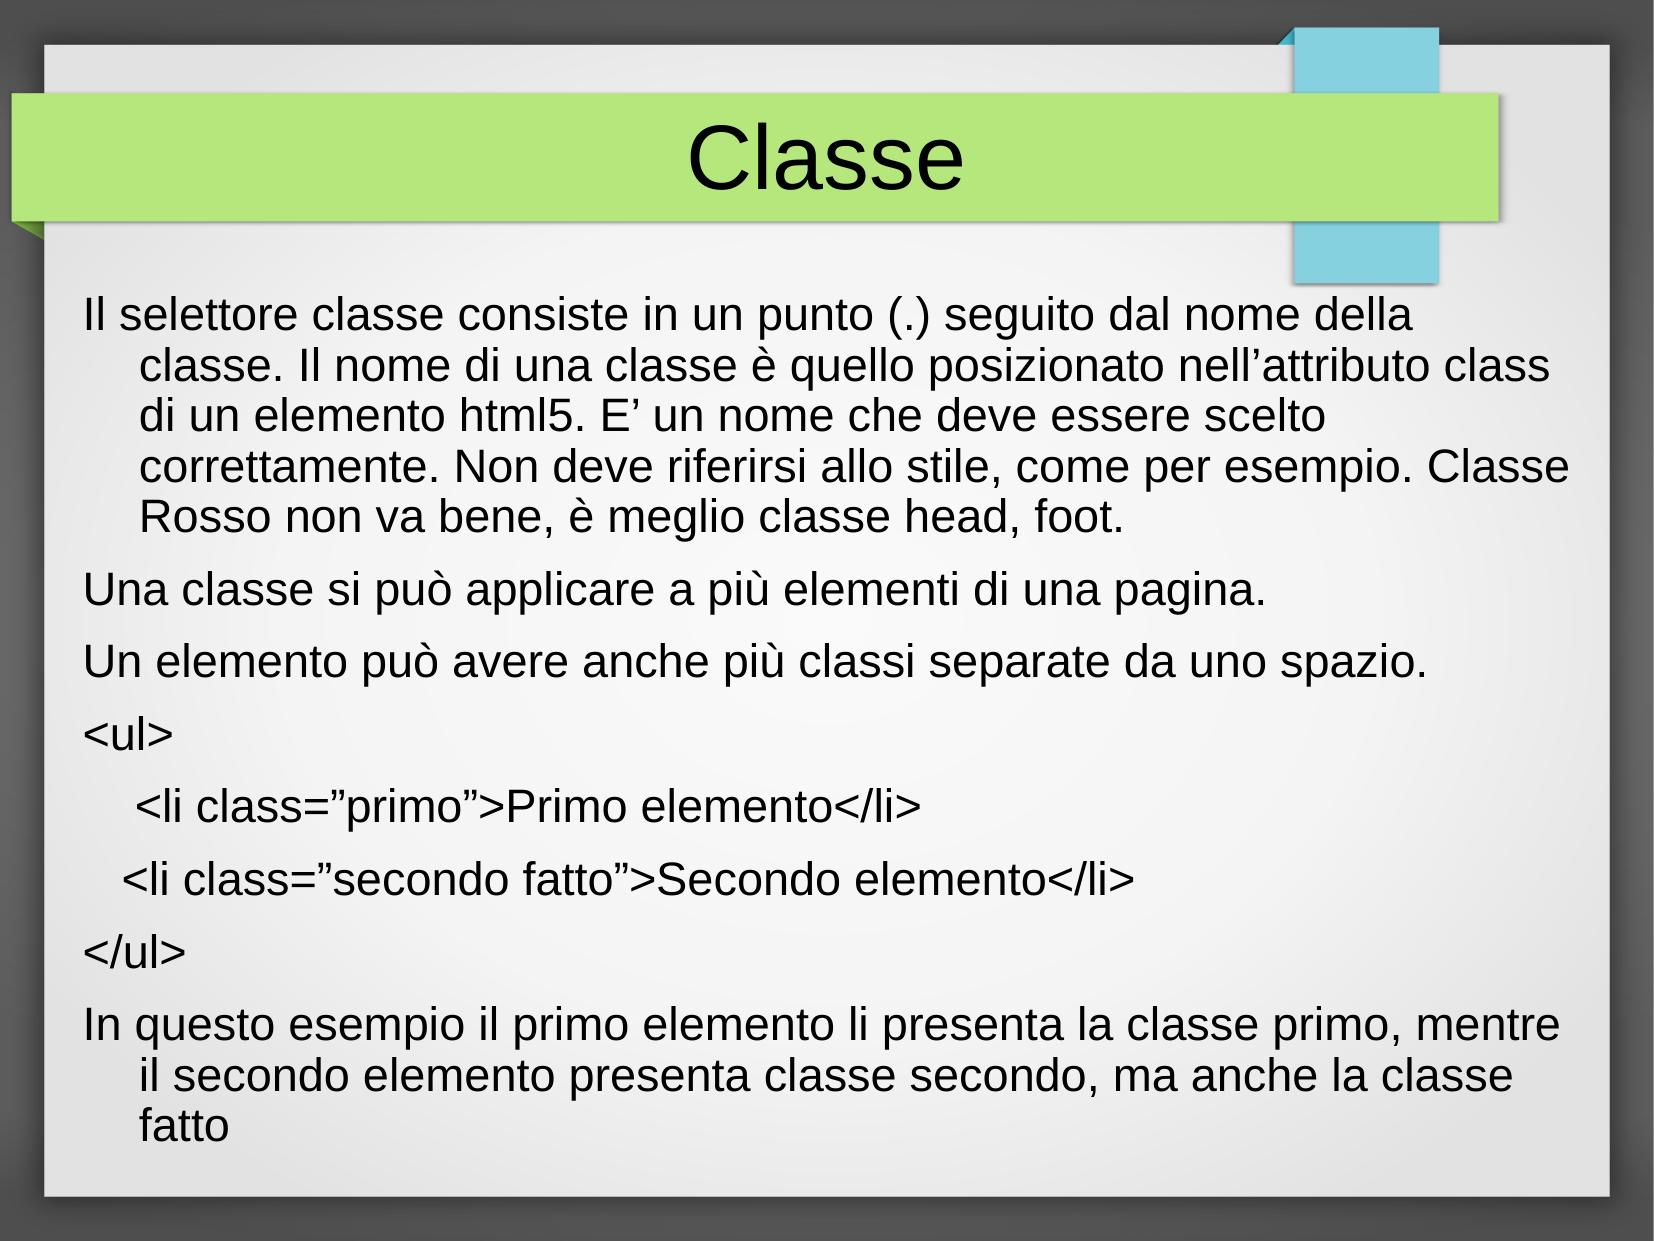

# Classe
Il selettore classe consiste in un punto (.) seguito dal nome della classe. Il nome di una classe è quello posizionato nell’attributo class di un elemento html5. E’ un nome che deve essere scelto correttamente. Non deve riferirsi allo stile, come per esempio. Classe Rosso non va bene, è meglio classe head, foot.
Una classe si può applicare a più elementi di una pagina.
Un elemento può avere anche più classi separate da uno spazio.
<ul>
 <li class=”primo”>Primo elemento</li>
 <li class=”secondo fatto”>Secondo elemento</li>
</ul>
In questo esempio il primo elemento li presenta la classe primo, mentre il secondo elemento presenta classe secondo, ma anche la classe fatto